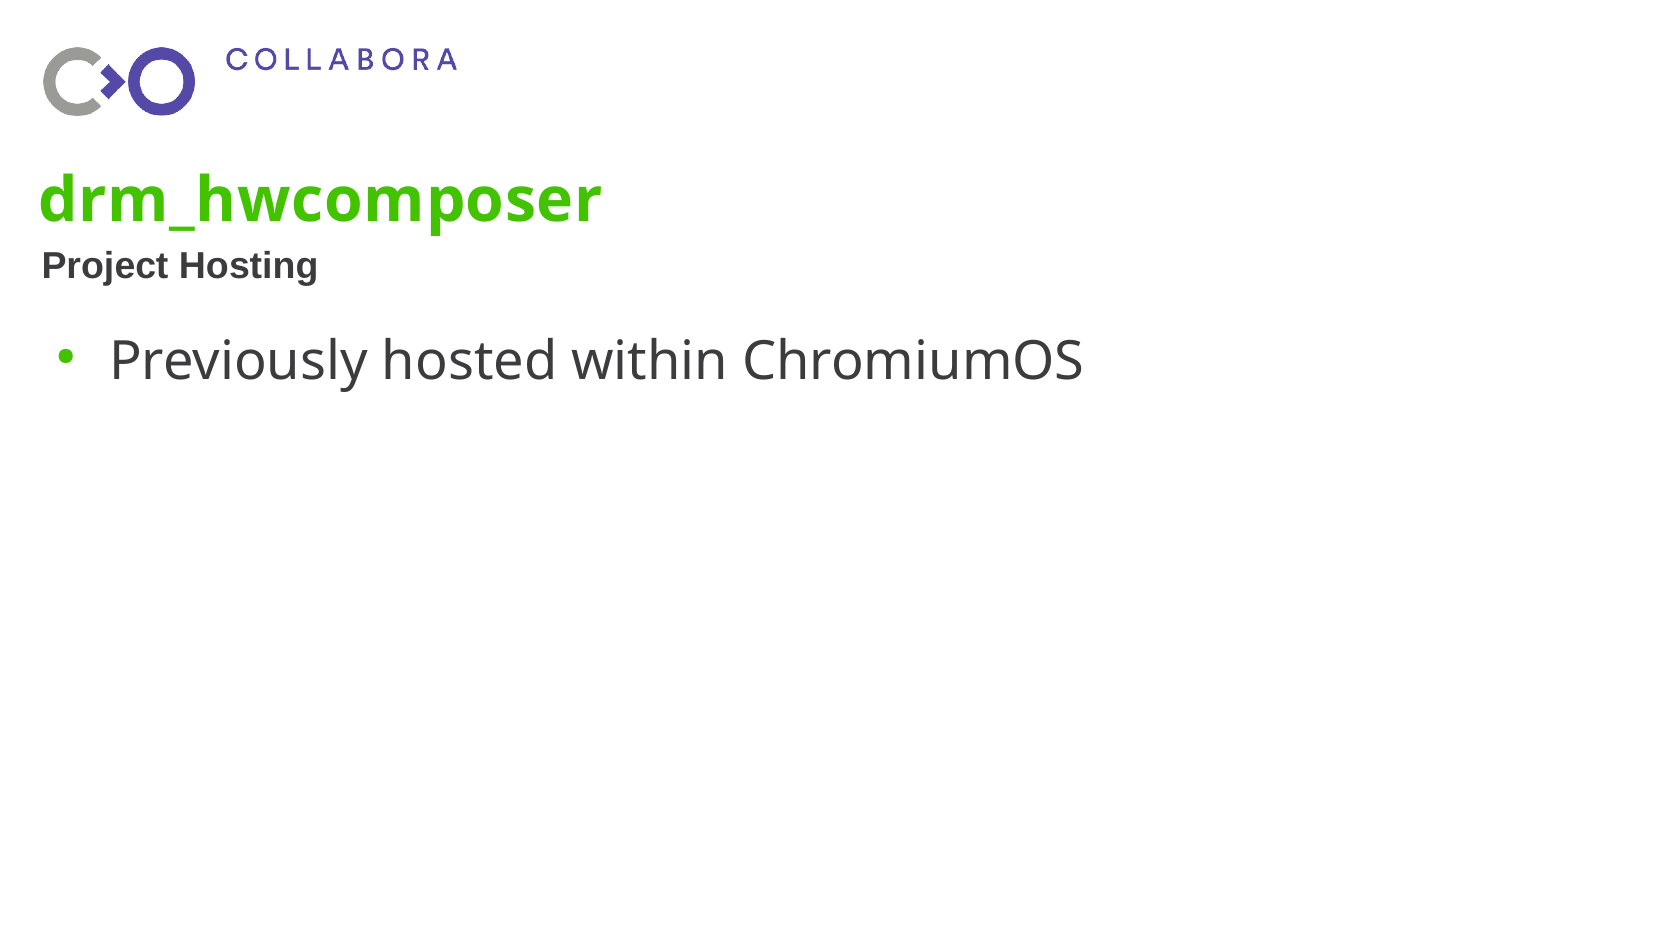

# drm_hwcomposer
Project Hosting
Previously hosted within ChromiumOS